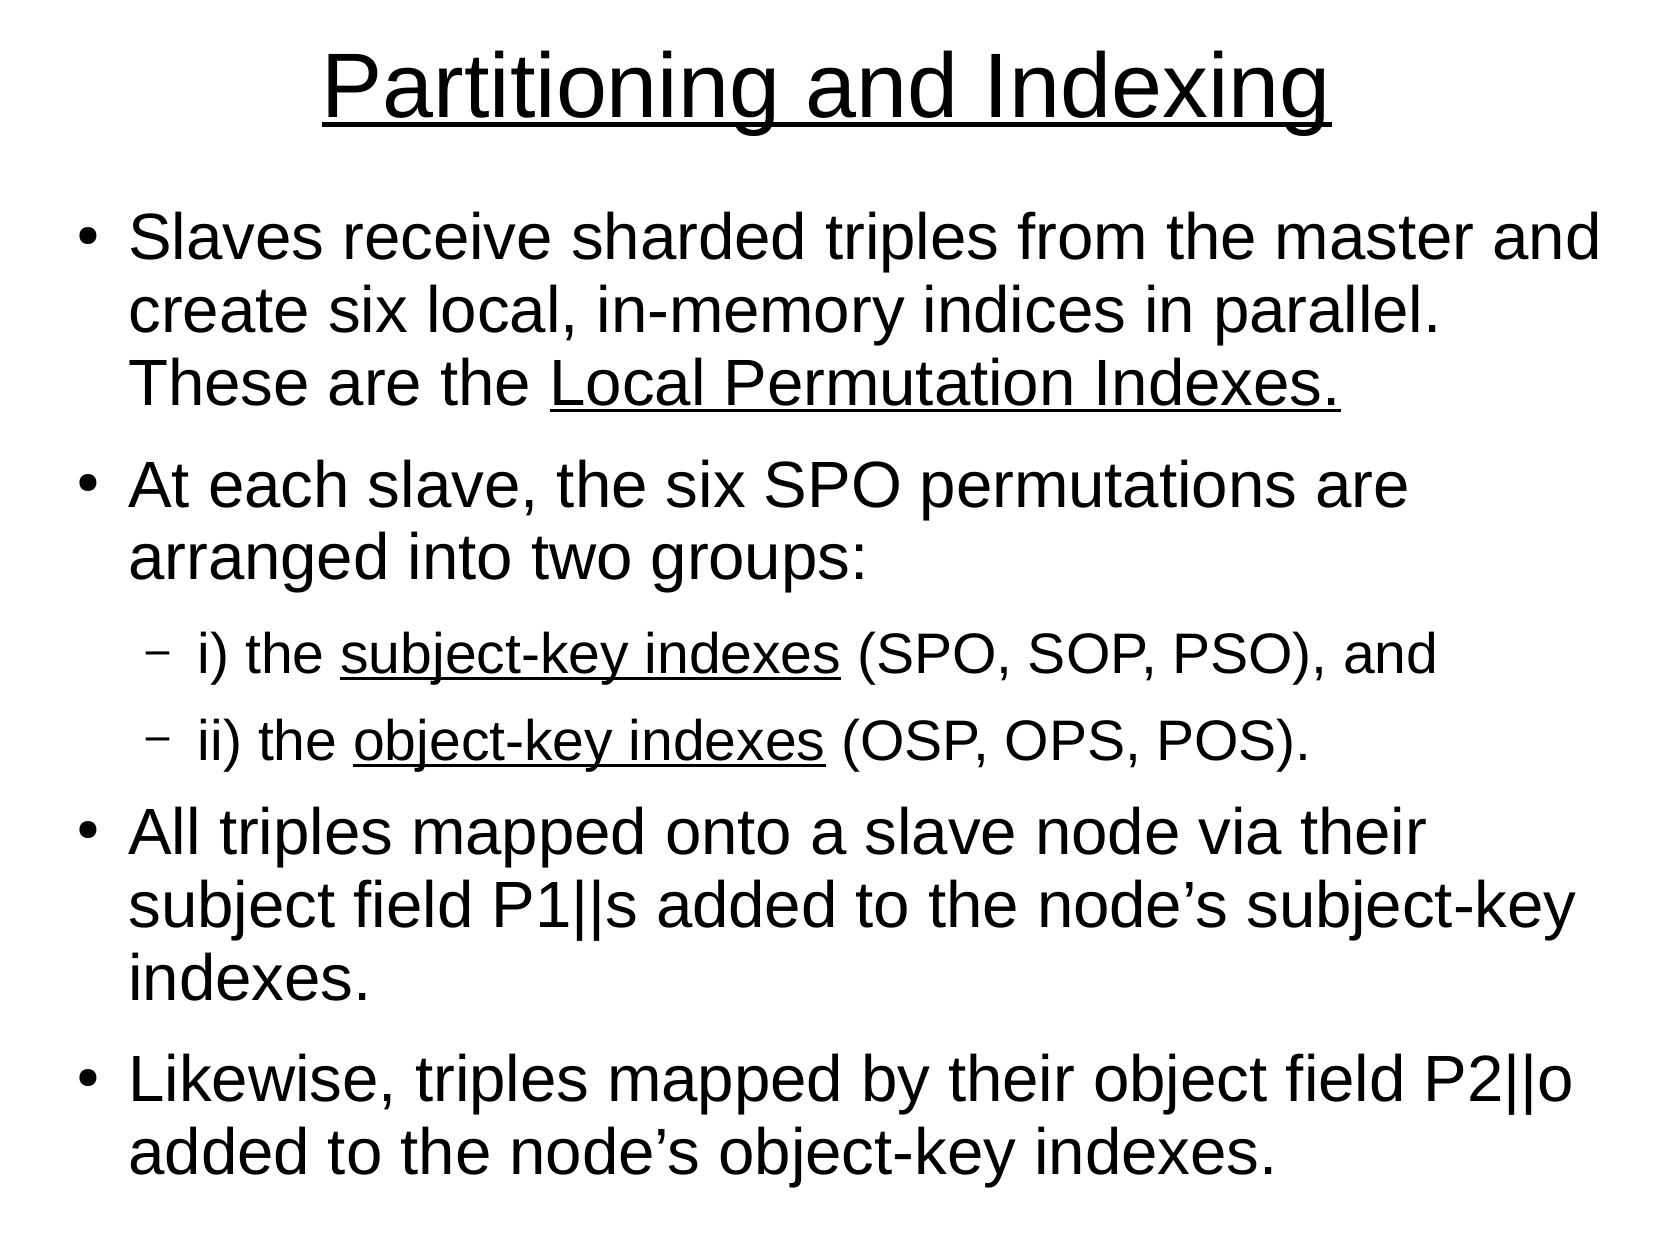

# Partitioning and Indexing
Slaves receive sharded triples from the master and create six local, in-memory indices in parallel. These are the Local Permutation Indexes.
At each slave, the six SPO permutations are arranged into two groups:
i) the subject-key indexes (SPO, SOP, PSO), and
ii) the object-key indexes (OSP, OPS, POS).
All triples mapped onto a slave node via their subject field P1||s added to the node’s subject-key indexes.
Likewise, triples mapped by their object field P2||o added to the node’s object-key indexes.